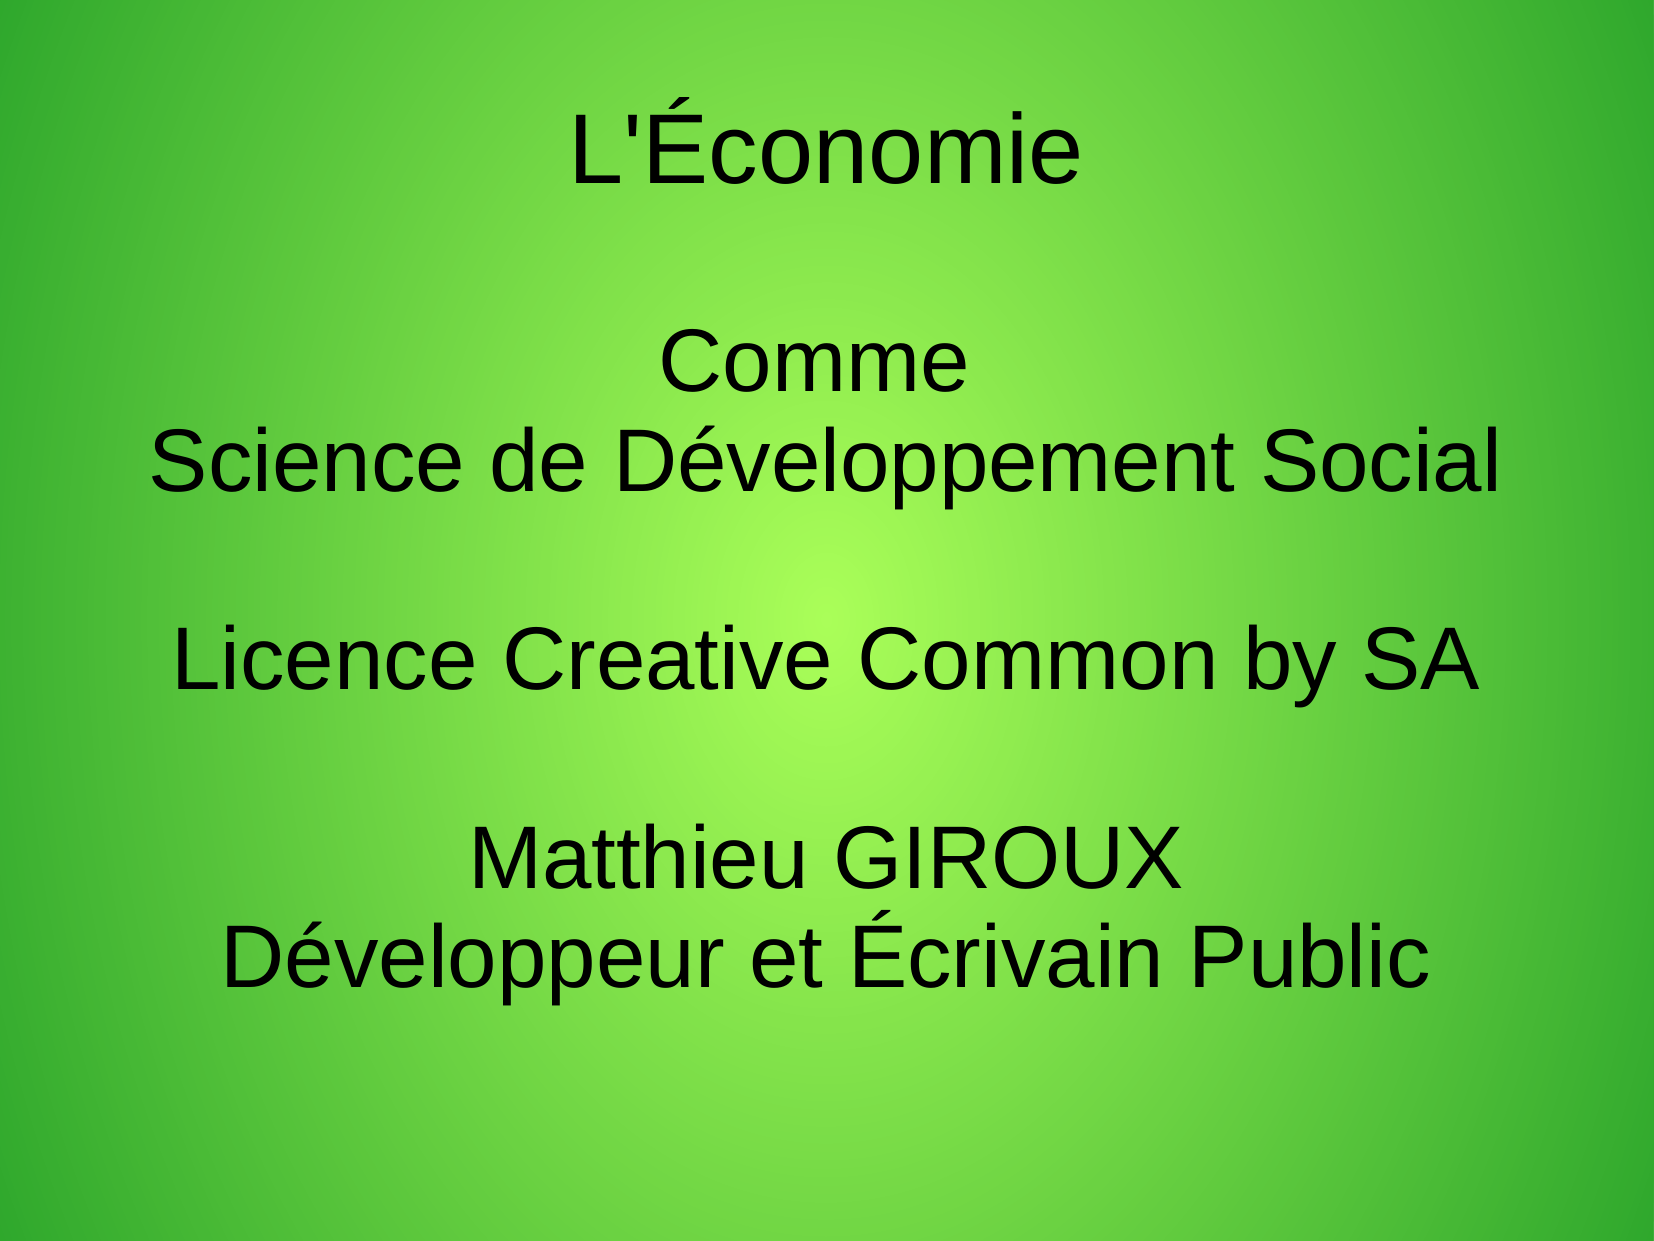

# L'Économie
Comme
Science de Développement Social
Licence Creative Common by SA
Matthieu GIROUX
Développeur et Écrivain Public